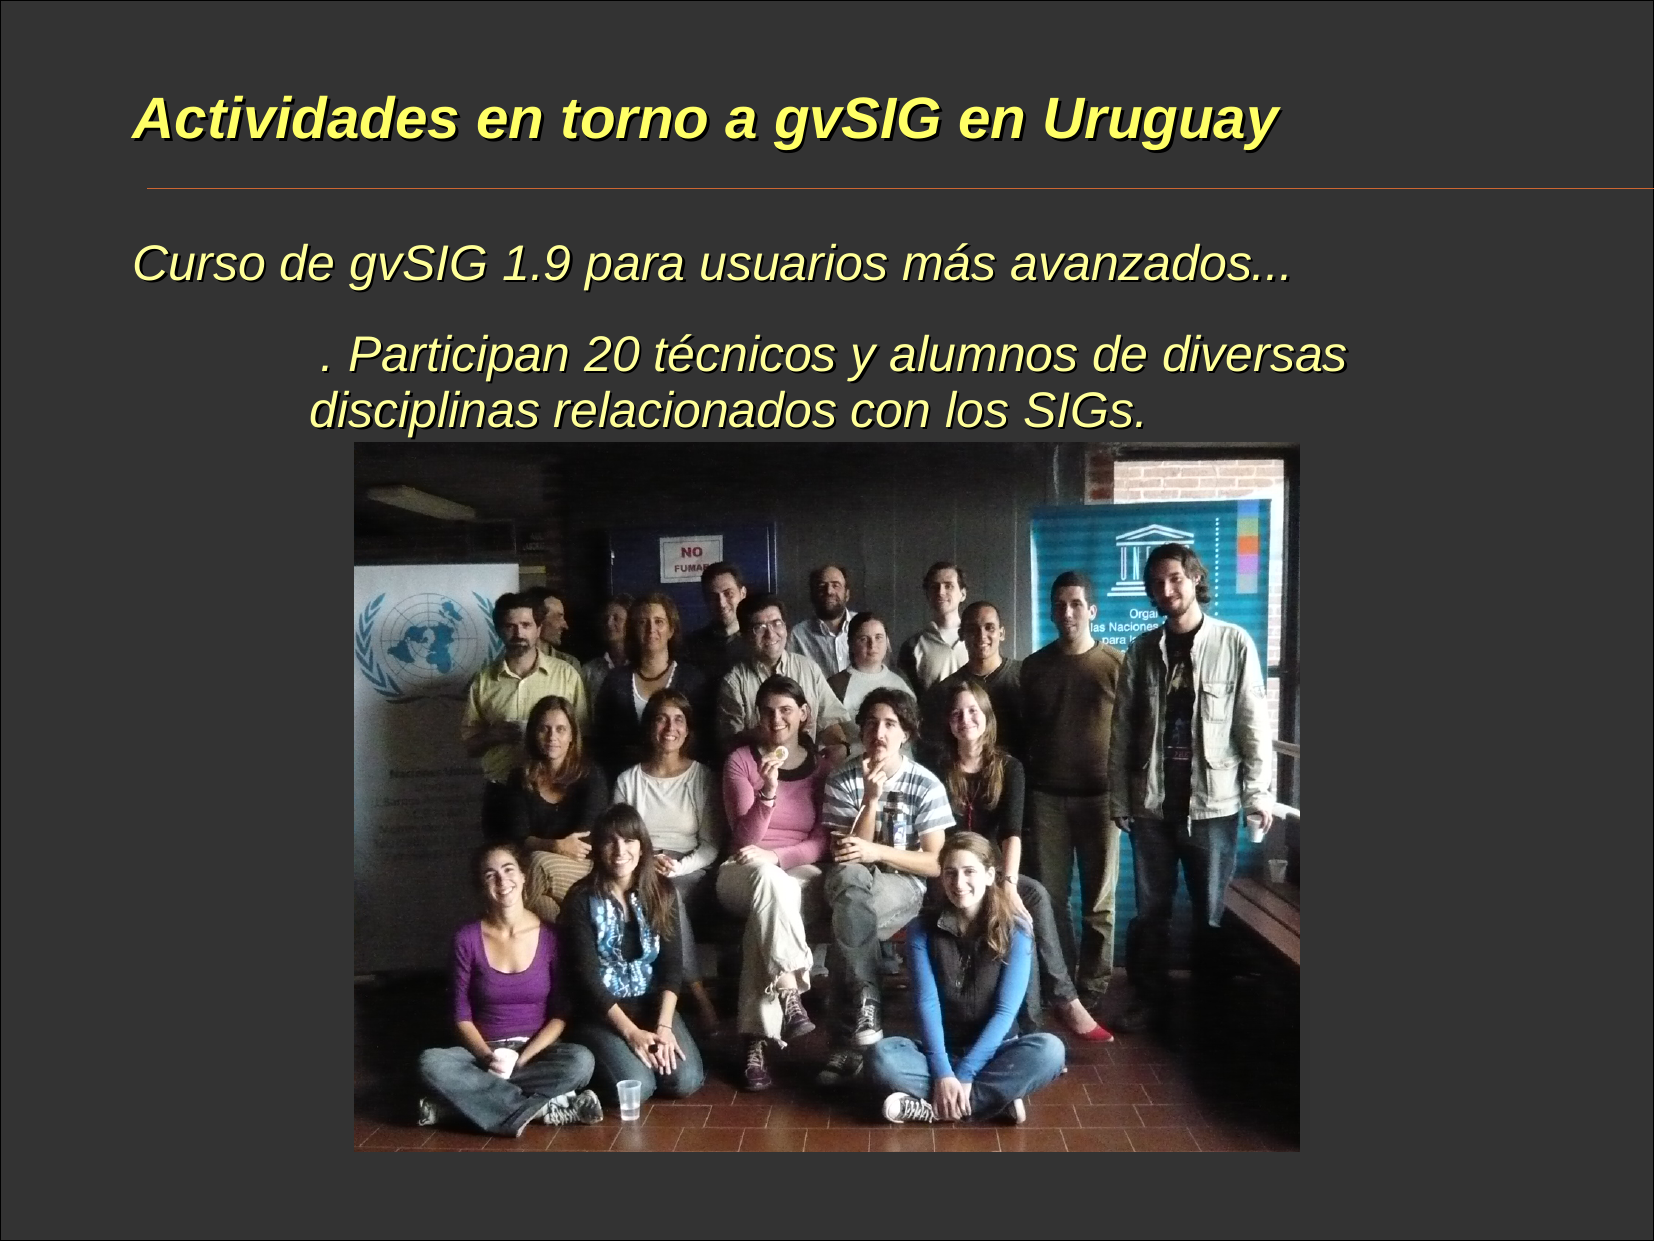

Actividades en torno a gvSIG en Uruguay
Curso de gvSIG 1.9 para usuarios más avanzados...
 . Participan 20 técnicos y alumnos de diversas disciplinas relacionados con los SIGs.